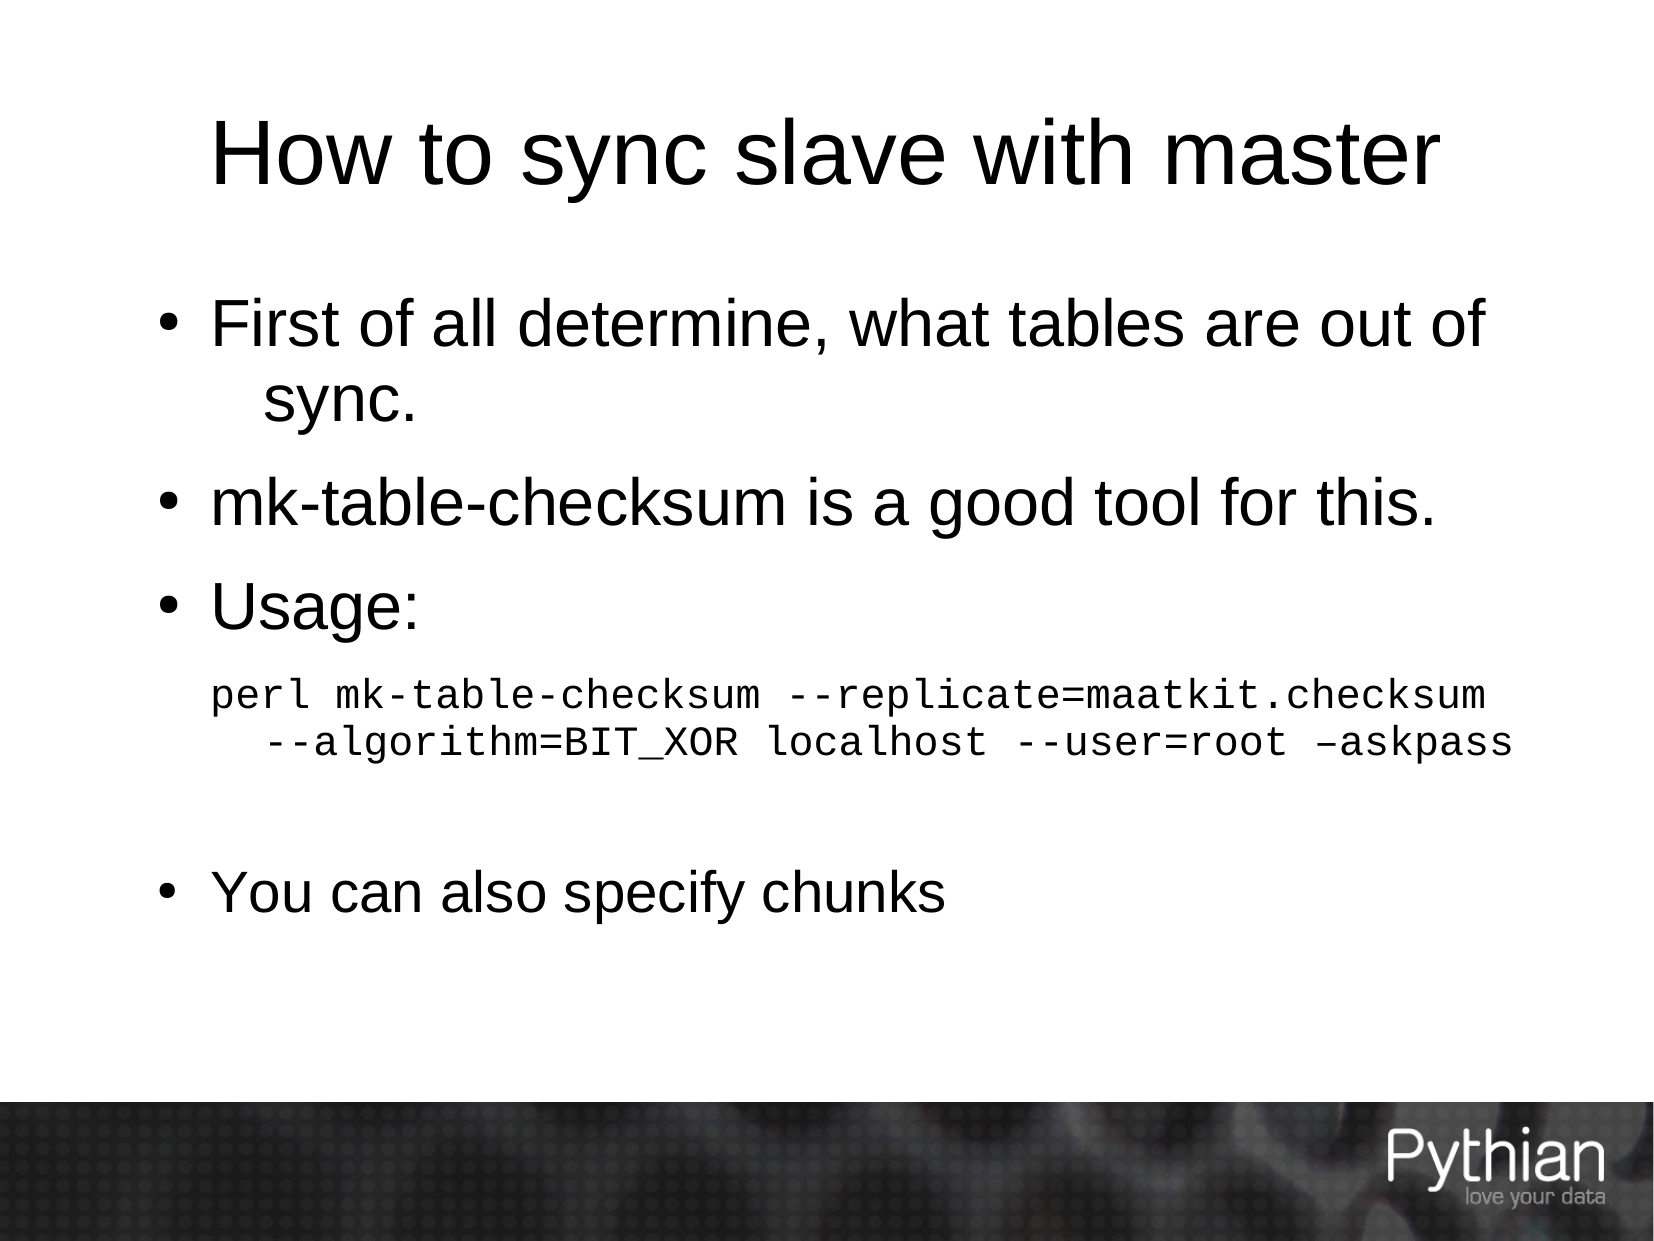

# How to sync slave with master
First of all determine, what tables are out of sync.
mk-table-checksum is a good tool for this.
Usage:
perl mk-table-checksum --replicate=maatkit.checksum --algorithm=BIT_XOR localhost --user=root –askpass
You can also specify chunks